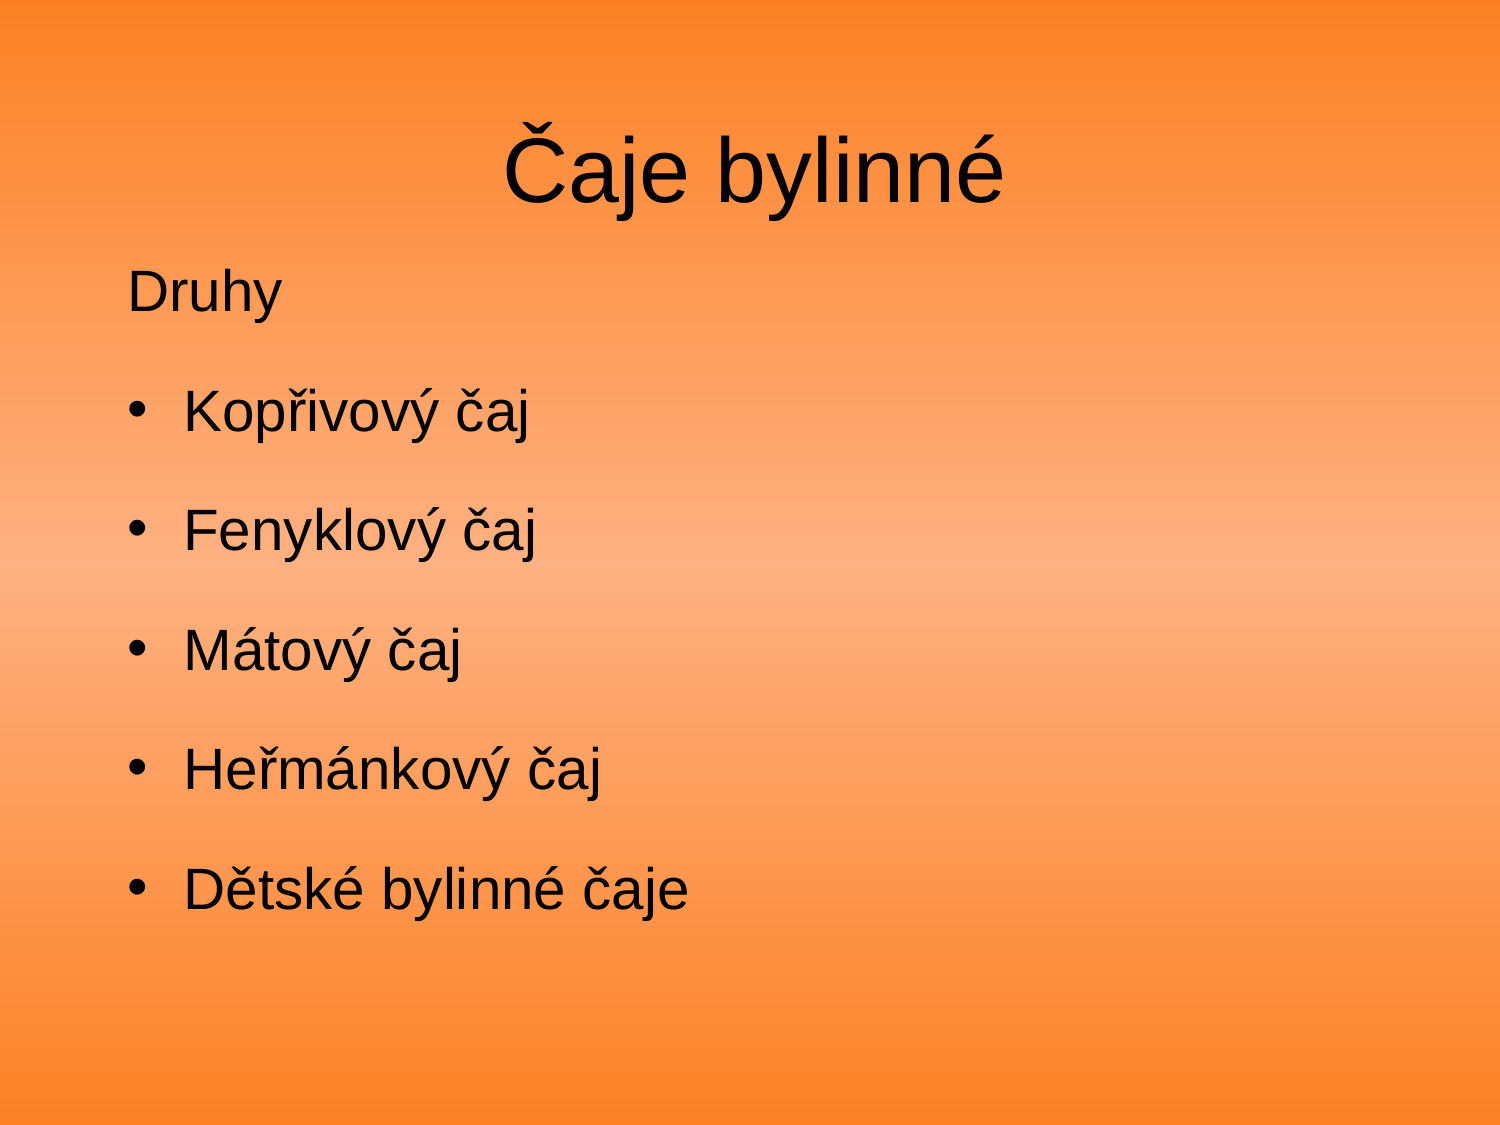

# Čaje bylinné
Druhy
Kopřivový čaj
Fenyklový čaj
Mátový čaj
Heřmánkový čaj
Dětské bylinné čaje